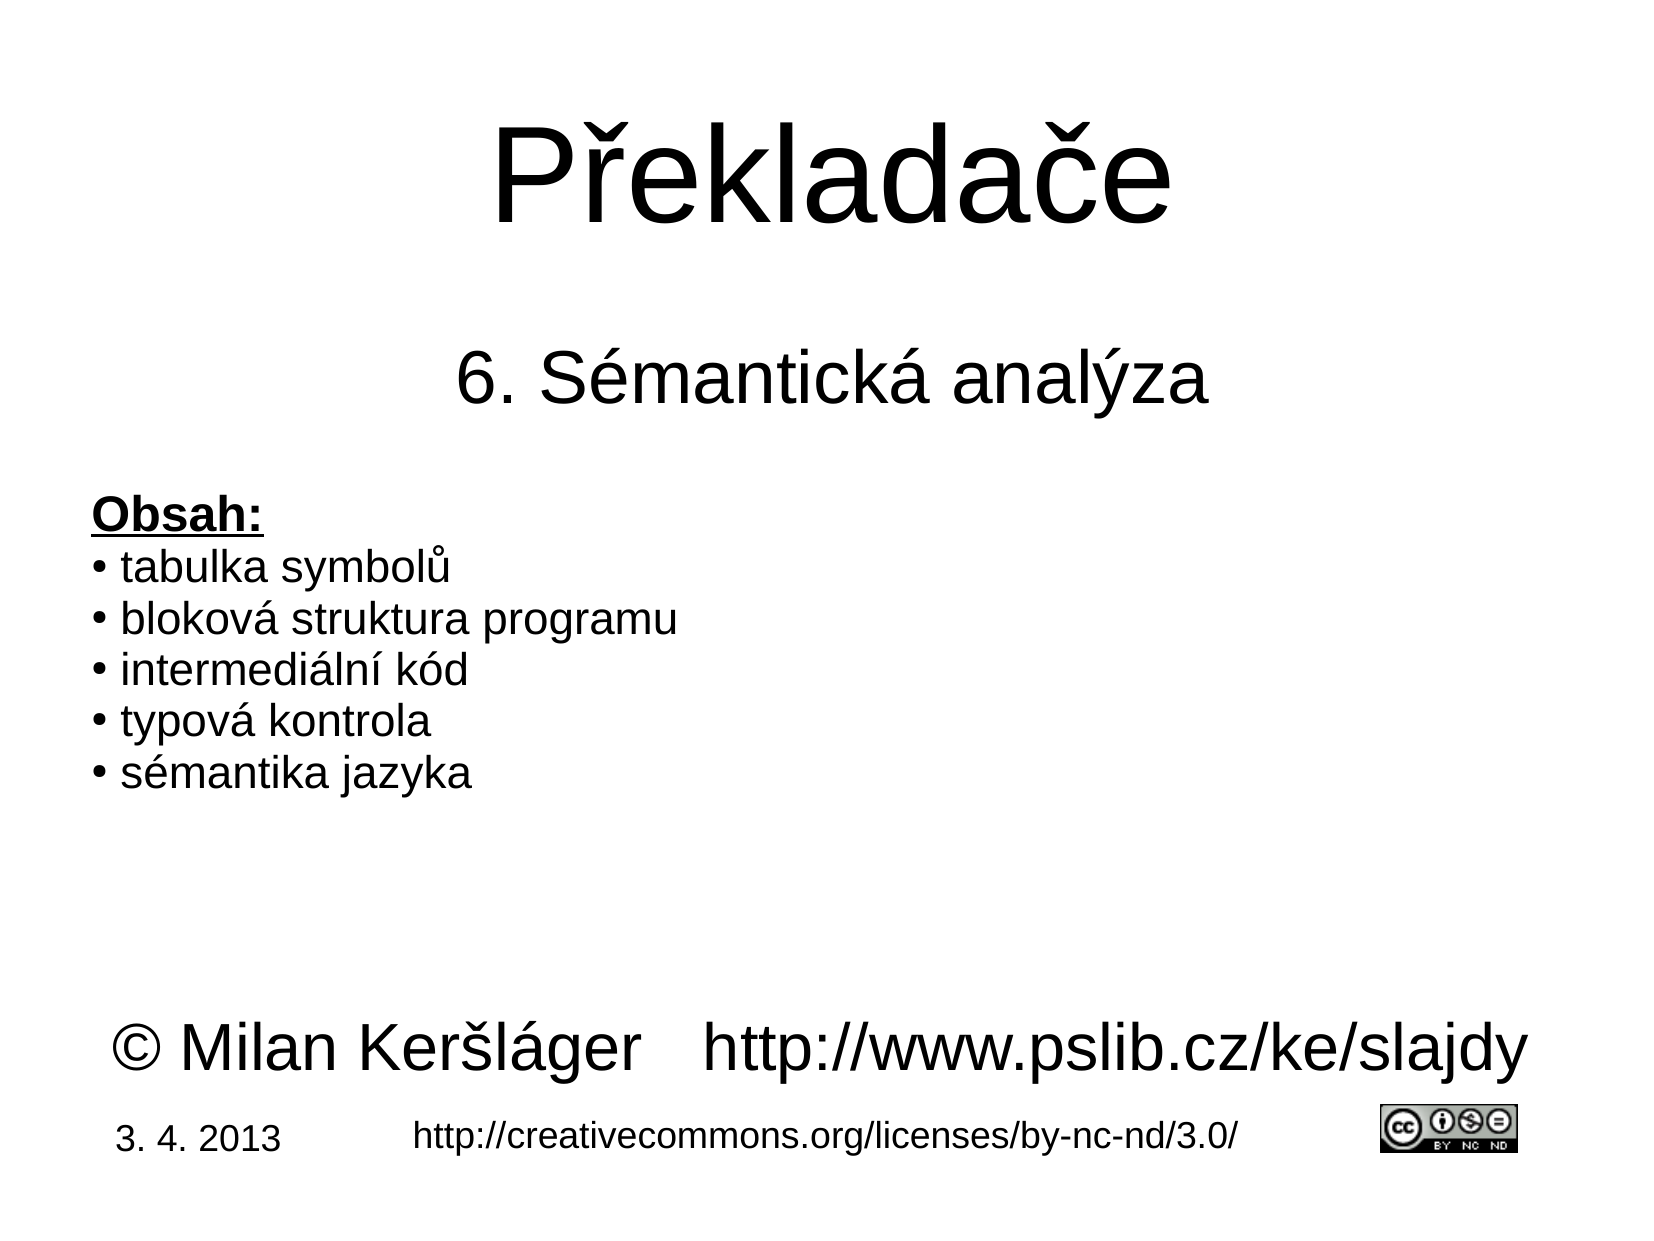

# Překladače 6. Sémantická analýza
Obsah:
 tabulka symbolů
 bloková struktura programu
 intermediální kód
 typová kontrola
 sémantika jazyka
© Milan Keršláger	http://www.pslib.cz/ke/slajdy
http://creativecommons.org/licenses/by-nc-nd/3.0/
3. 4. 2013